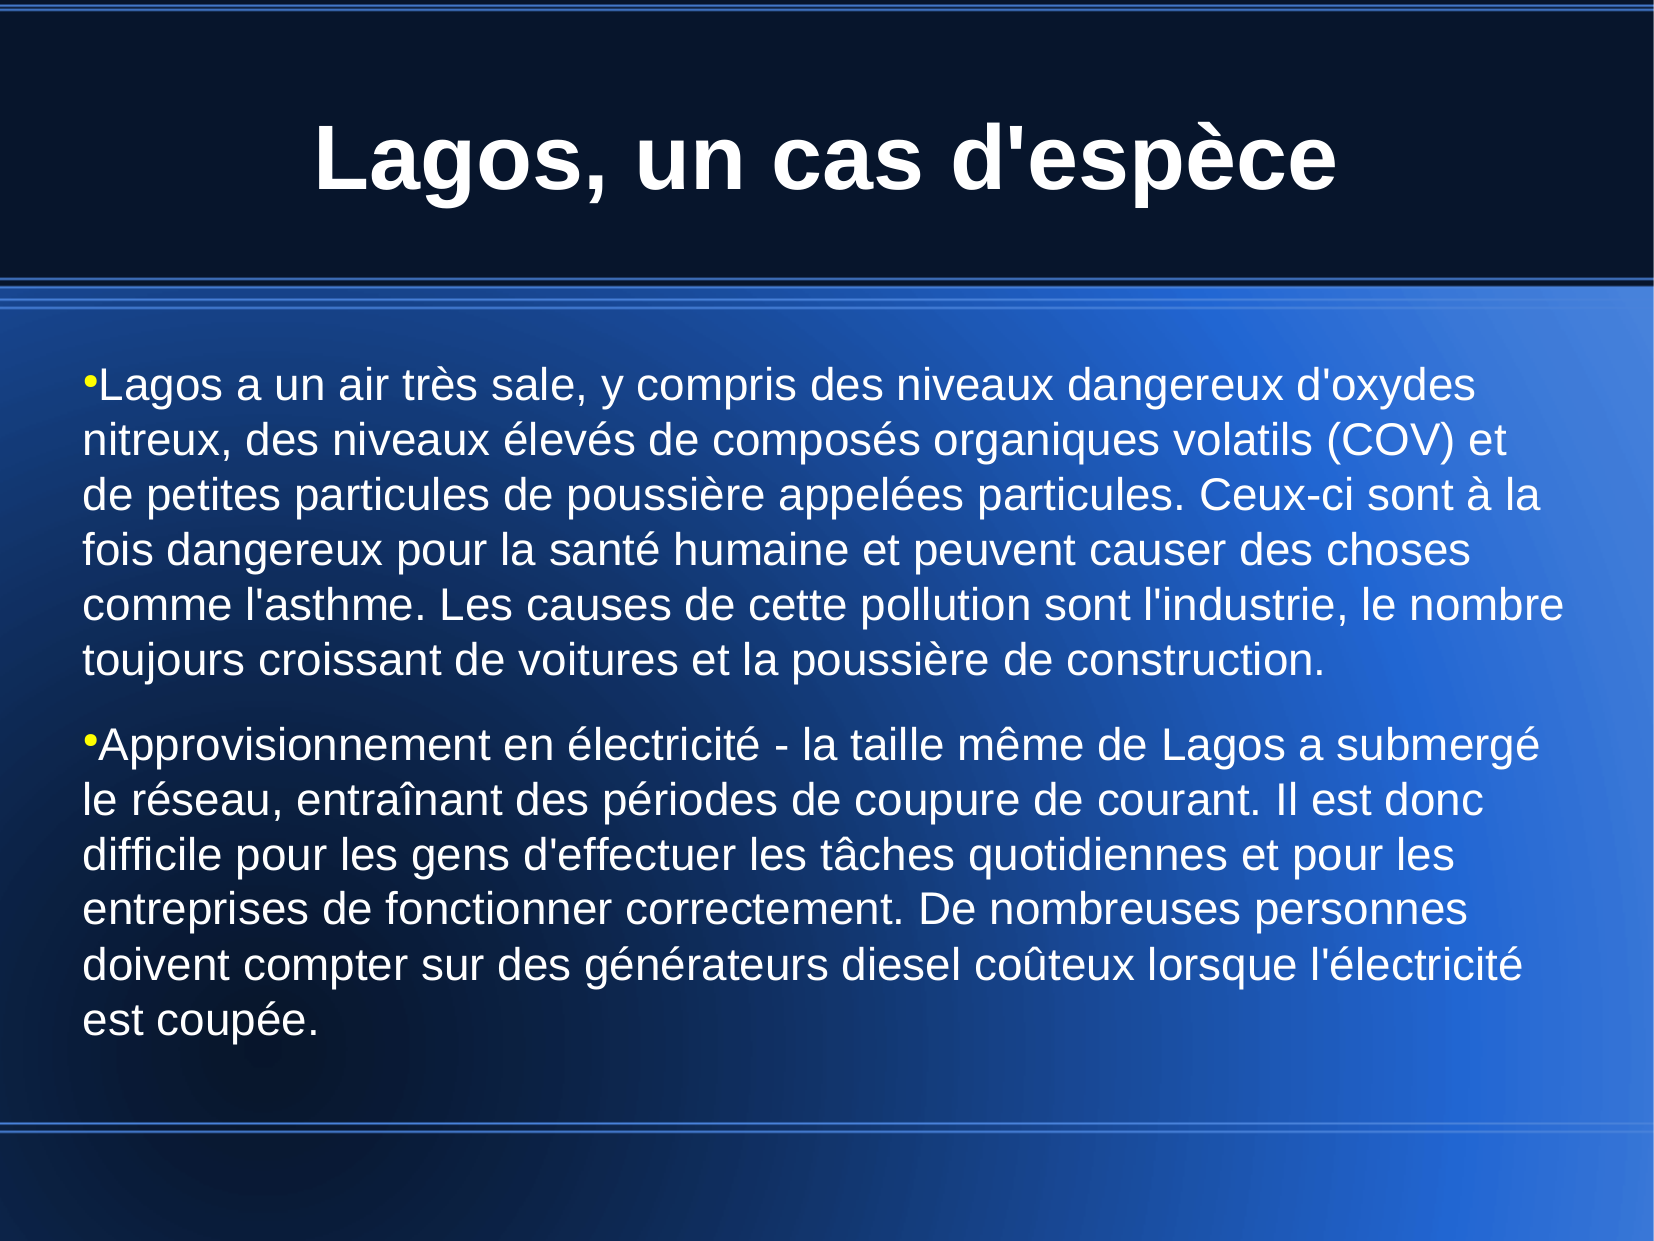

# Lagos, un cas d'espèce
Lagos a un air très sale, y compris des niveaux dangereux d'oxydes nitreux, des niveaux élevés de composés organiques volatils (COV) et de petites particules de poussière appelées particules. Ceux-ci sont à la fois dangereux pour la santé humaine et peuvent causer des choses comme l'asthme. Les causes de cette pollution sont l'industrie, le nombre toujours croissant de voitures et la poussière de construction.
Approvisionnement en électricité - la taille même de Lagos a submergé le réseau, entraînant des périodes de coupure de courant. Il est donc difficile pour les gens d'effectuer les tâches quotidiennes et pour les entreprises de fonctionner correctement. De nombreuses personnes doivent compter sur des générateurs diesel coûteux lorsque l'électricité est coupée.